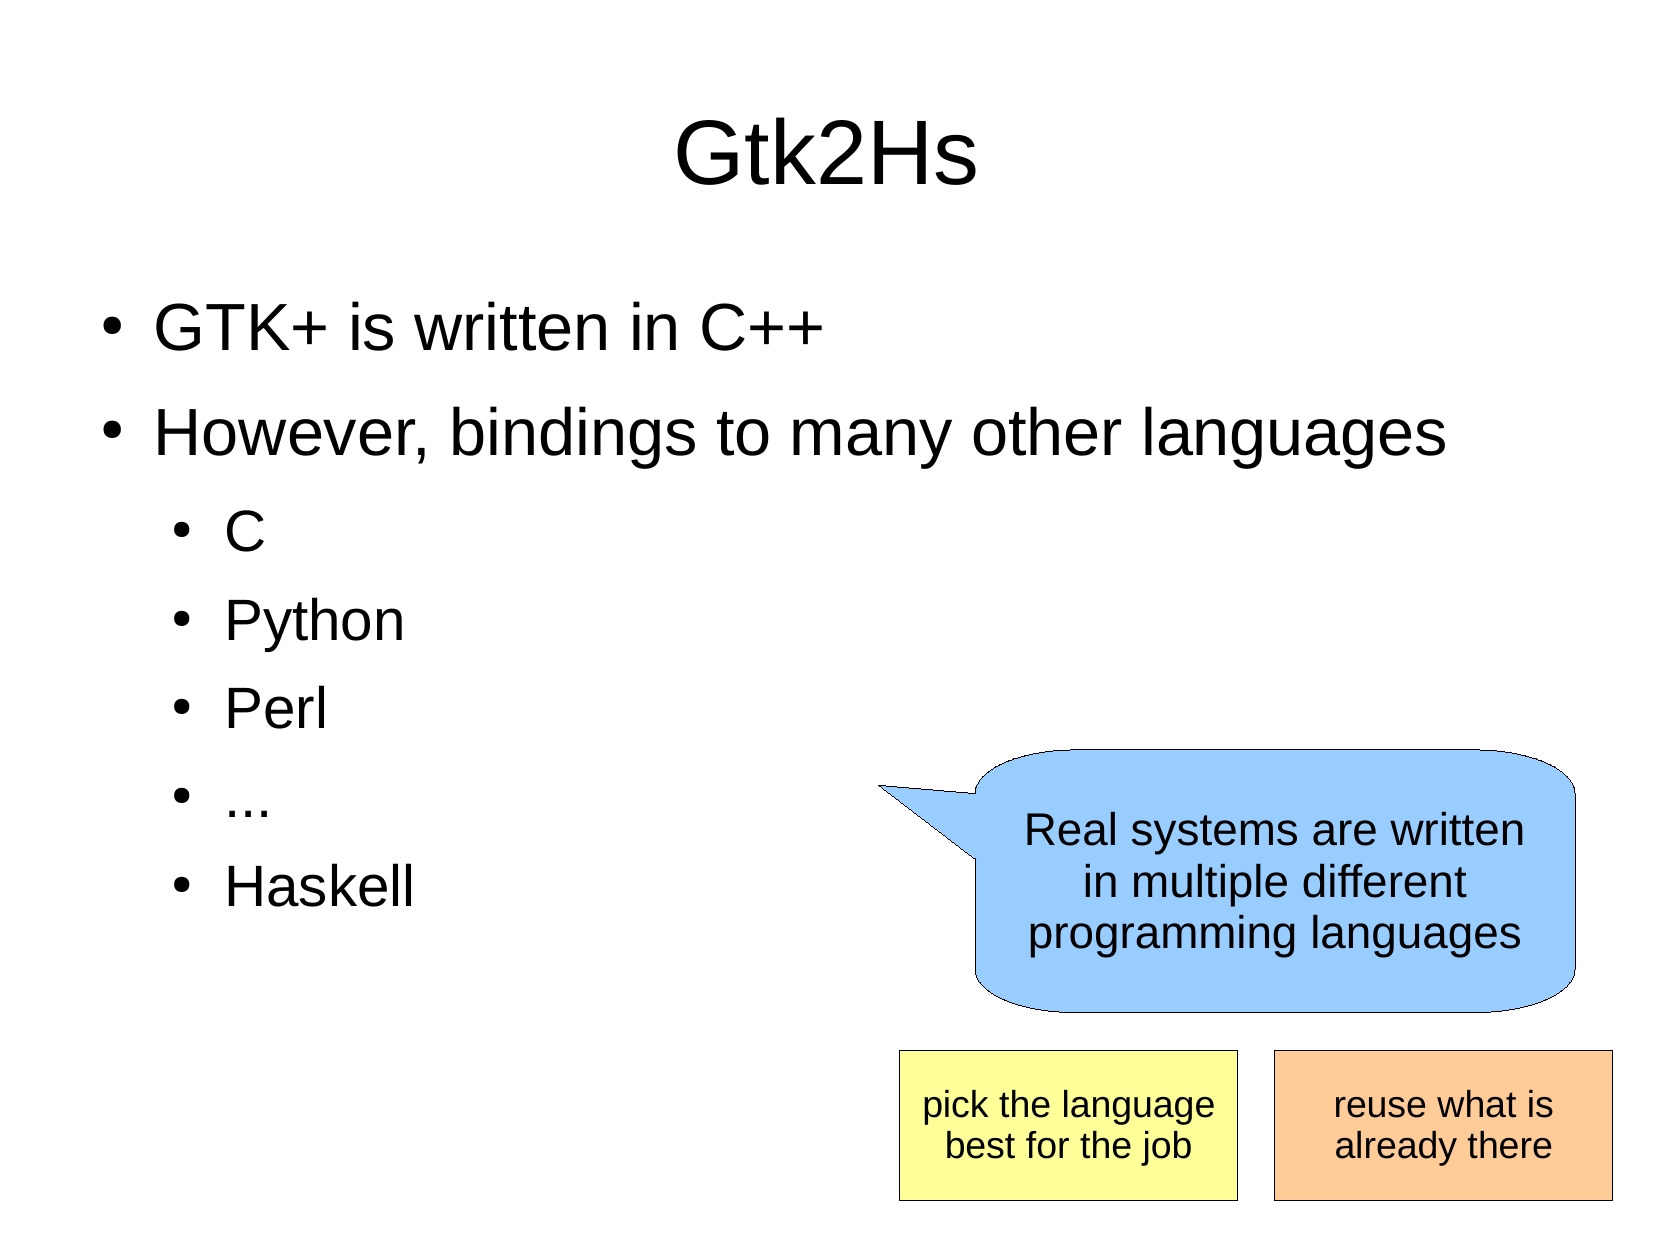

# Gtk2Hs
GTK+ is written in C++
However, bindings to many other languages
C
Python
Perl
...
Haskell
Real systems are written
in multiple different
programming languages
pick the language
best for the job
reuse what is
already there